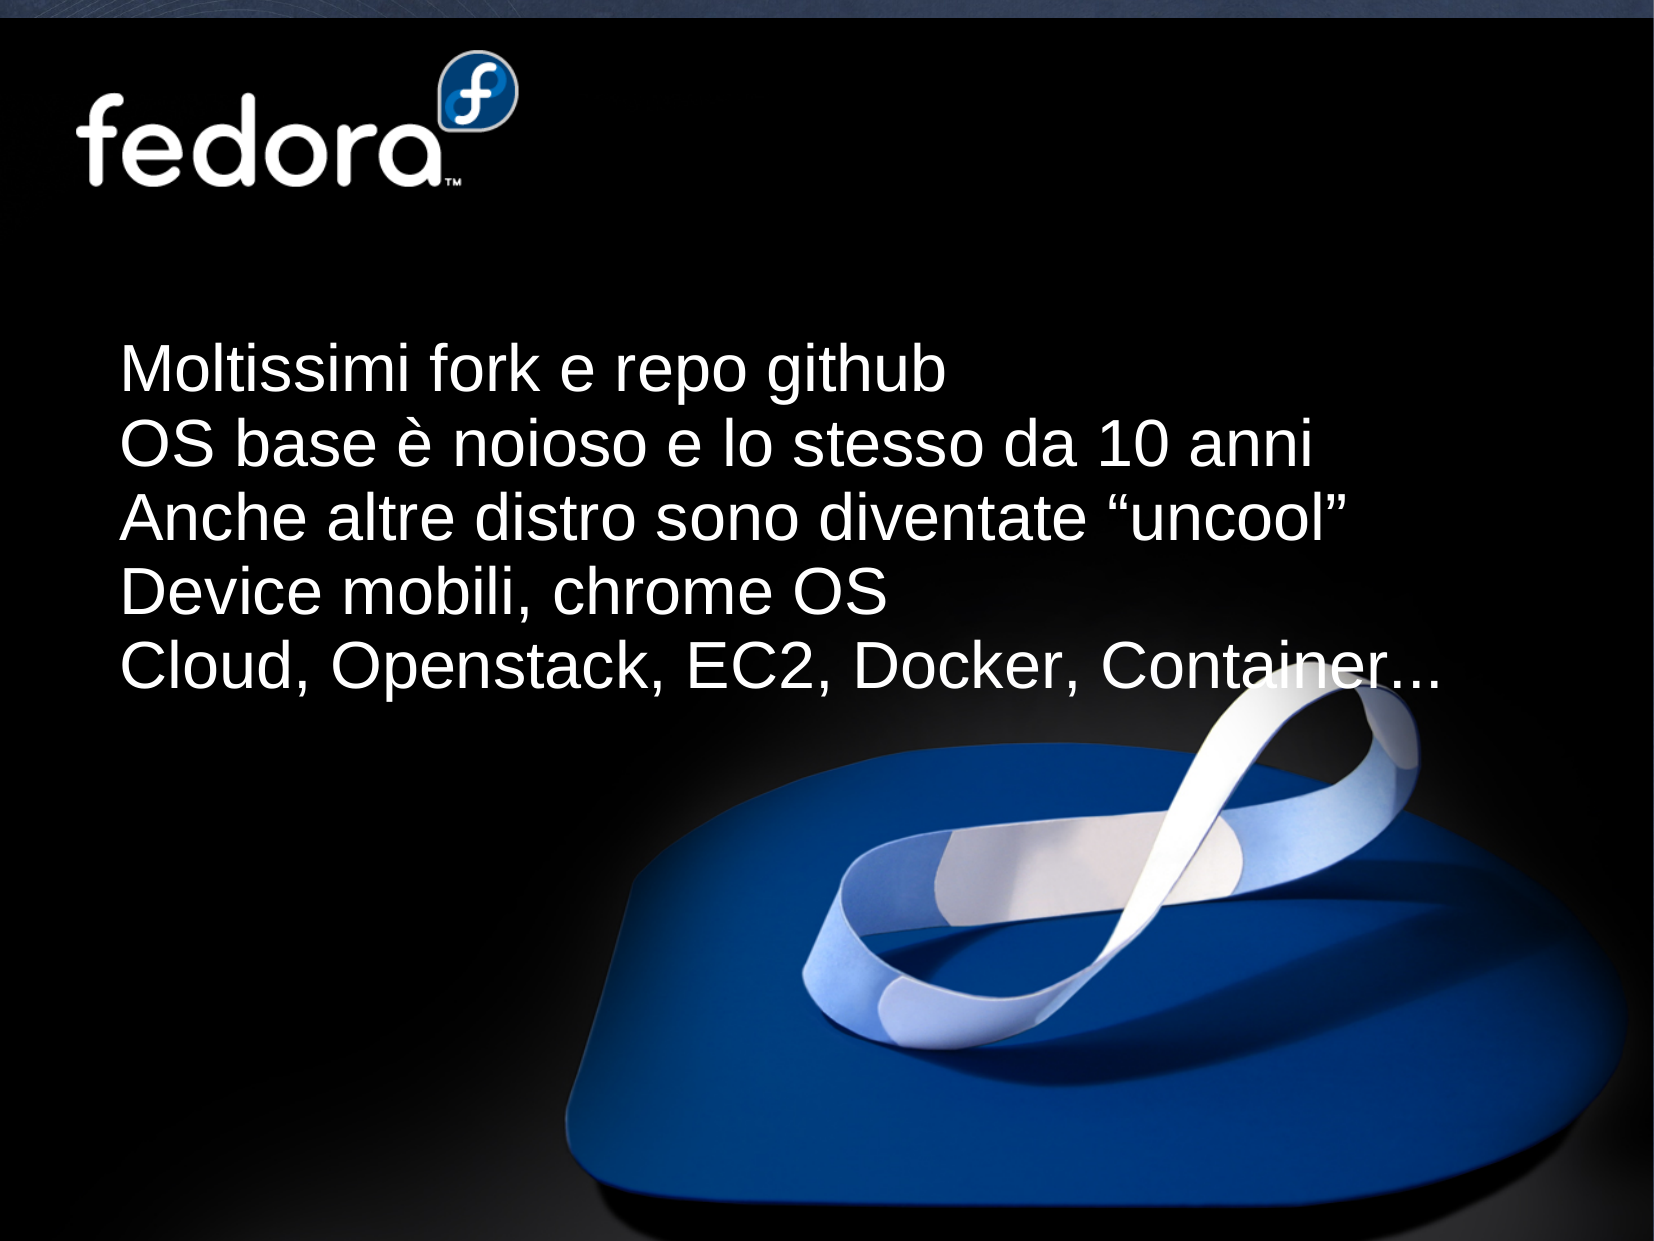

# Moltissimi fork e repo github
OS base è noioso e lo stesso da 10 anni
Anche altre distro sono diventate “uncool”
Device mobili, chrome OS
Cloud, Openstack, EC2, Docker, Container...